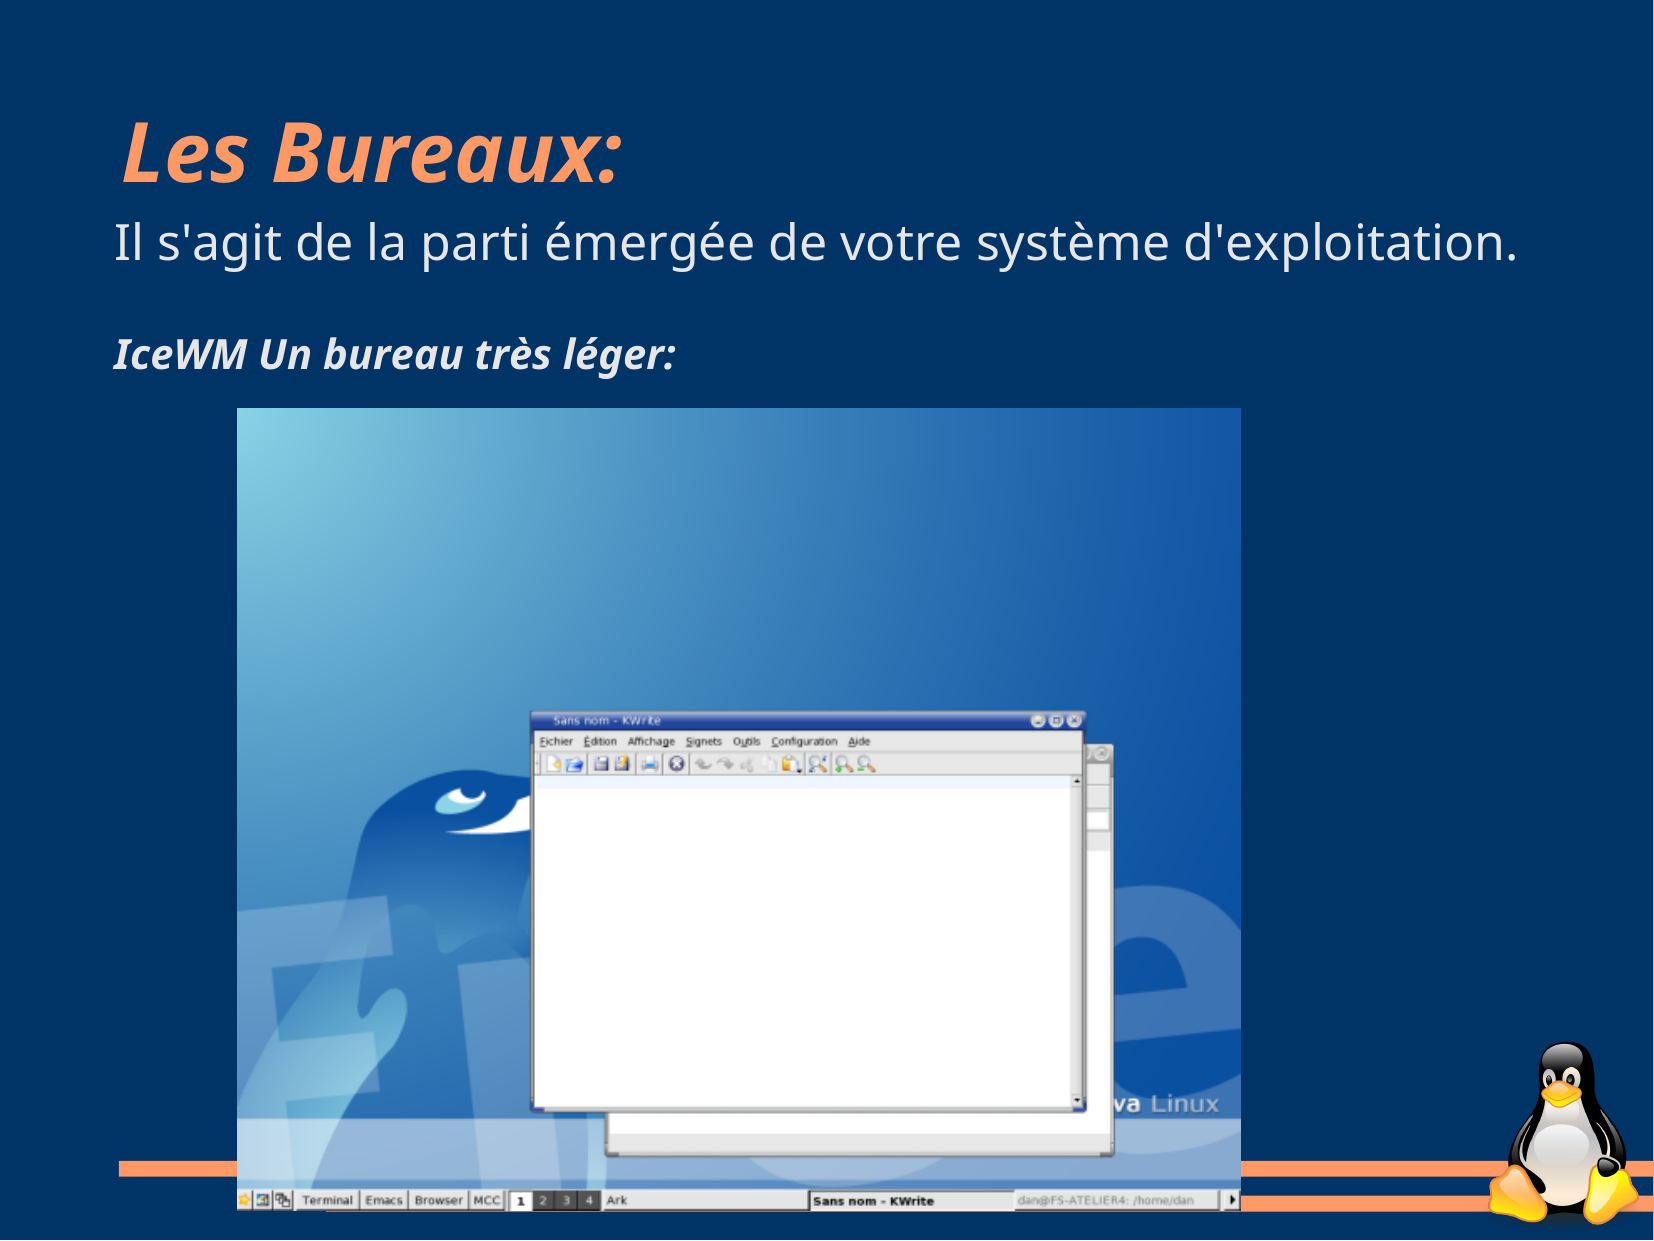

# Les Bureaux:
Il s'agit de la parti émergée de votre système d'exploitation.
IceWM Un bureau très léger: